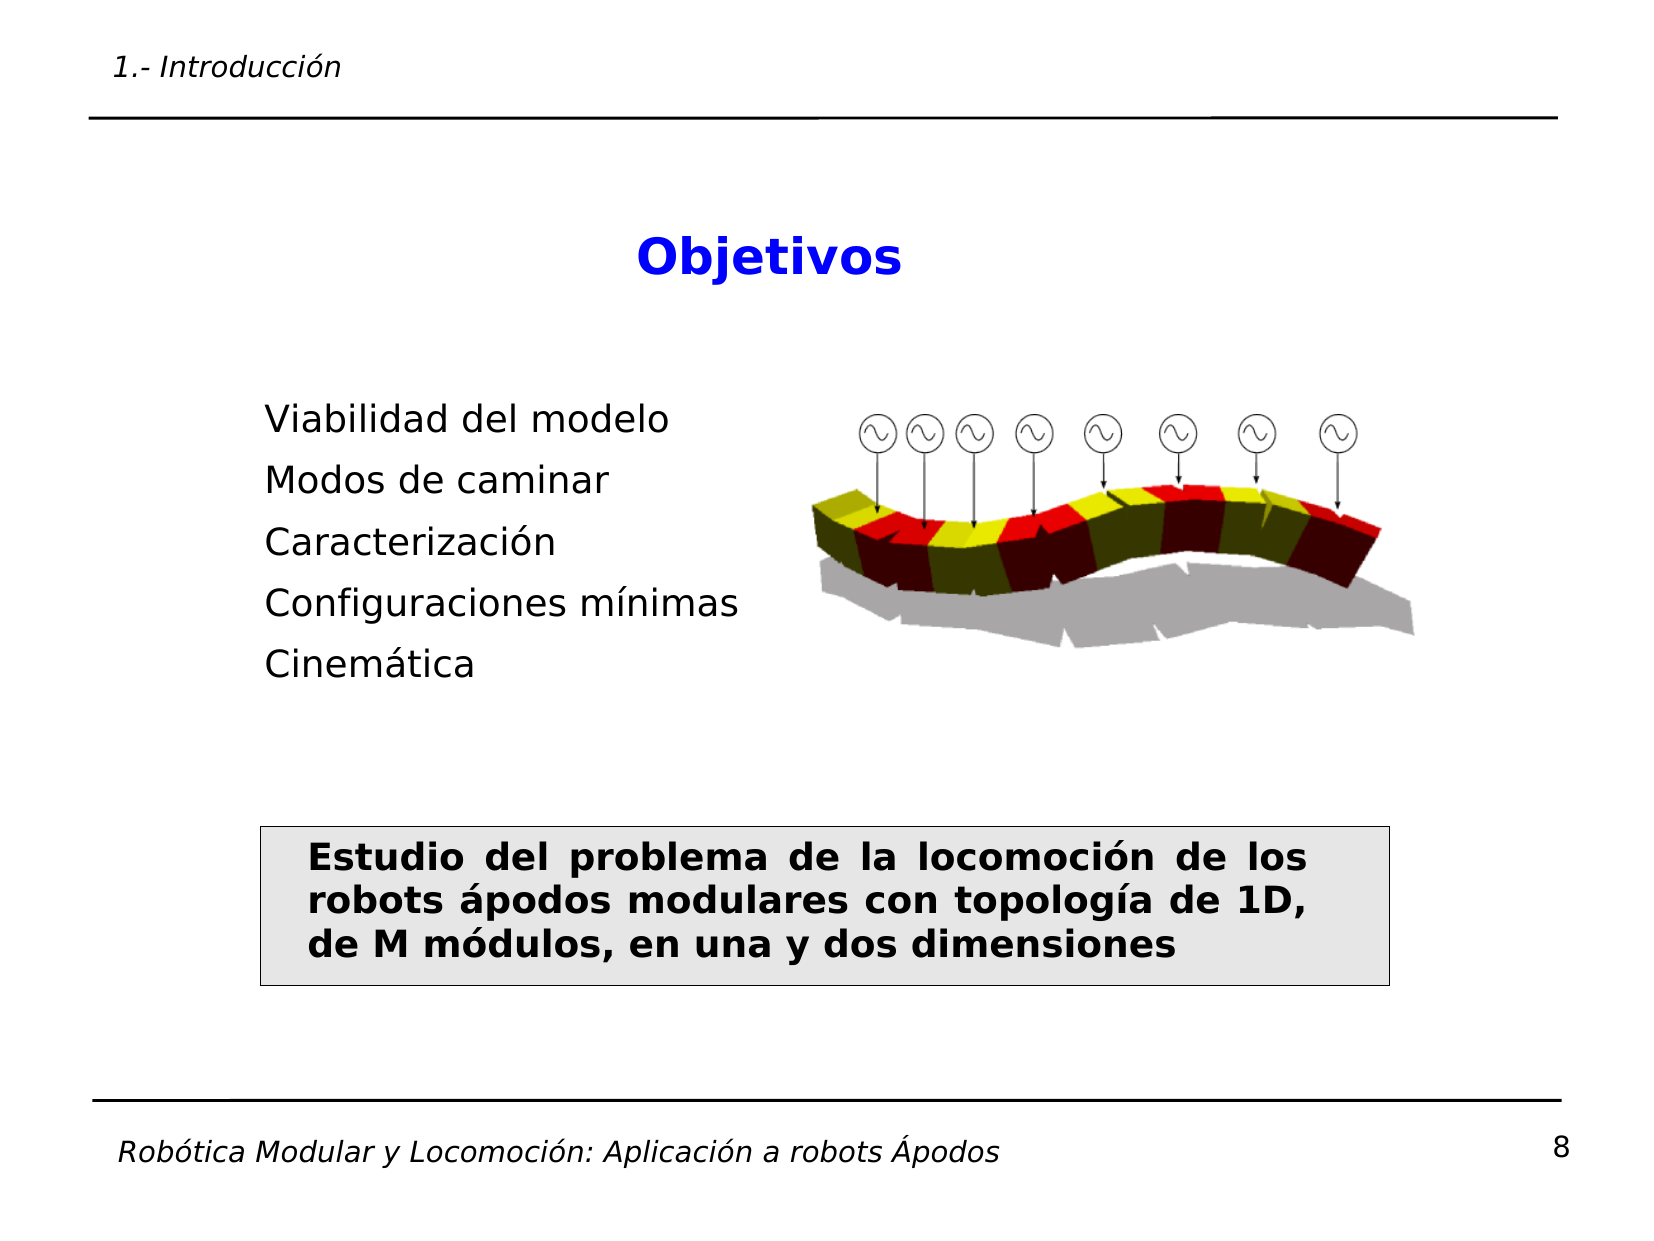

1.- Introducción
Objetivos
 Viabilidad del modelo
 Modos de caminar
 Caracterización
 Configuraciones mínimas
 Cinemática
Estudio del problema de la locomoción de los robots ápodos modulares con topología de 1D, de M módulos, en una y dos dimensiones
Robótica Modular y Locomoción: Aplicación a robots Ápodos
8